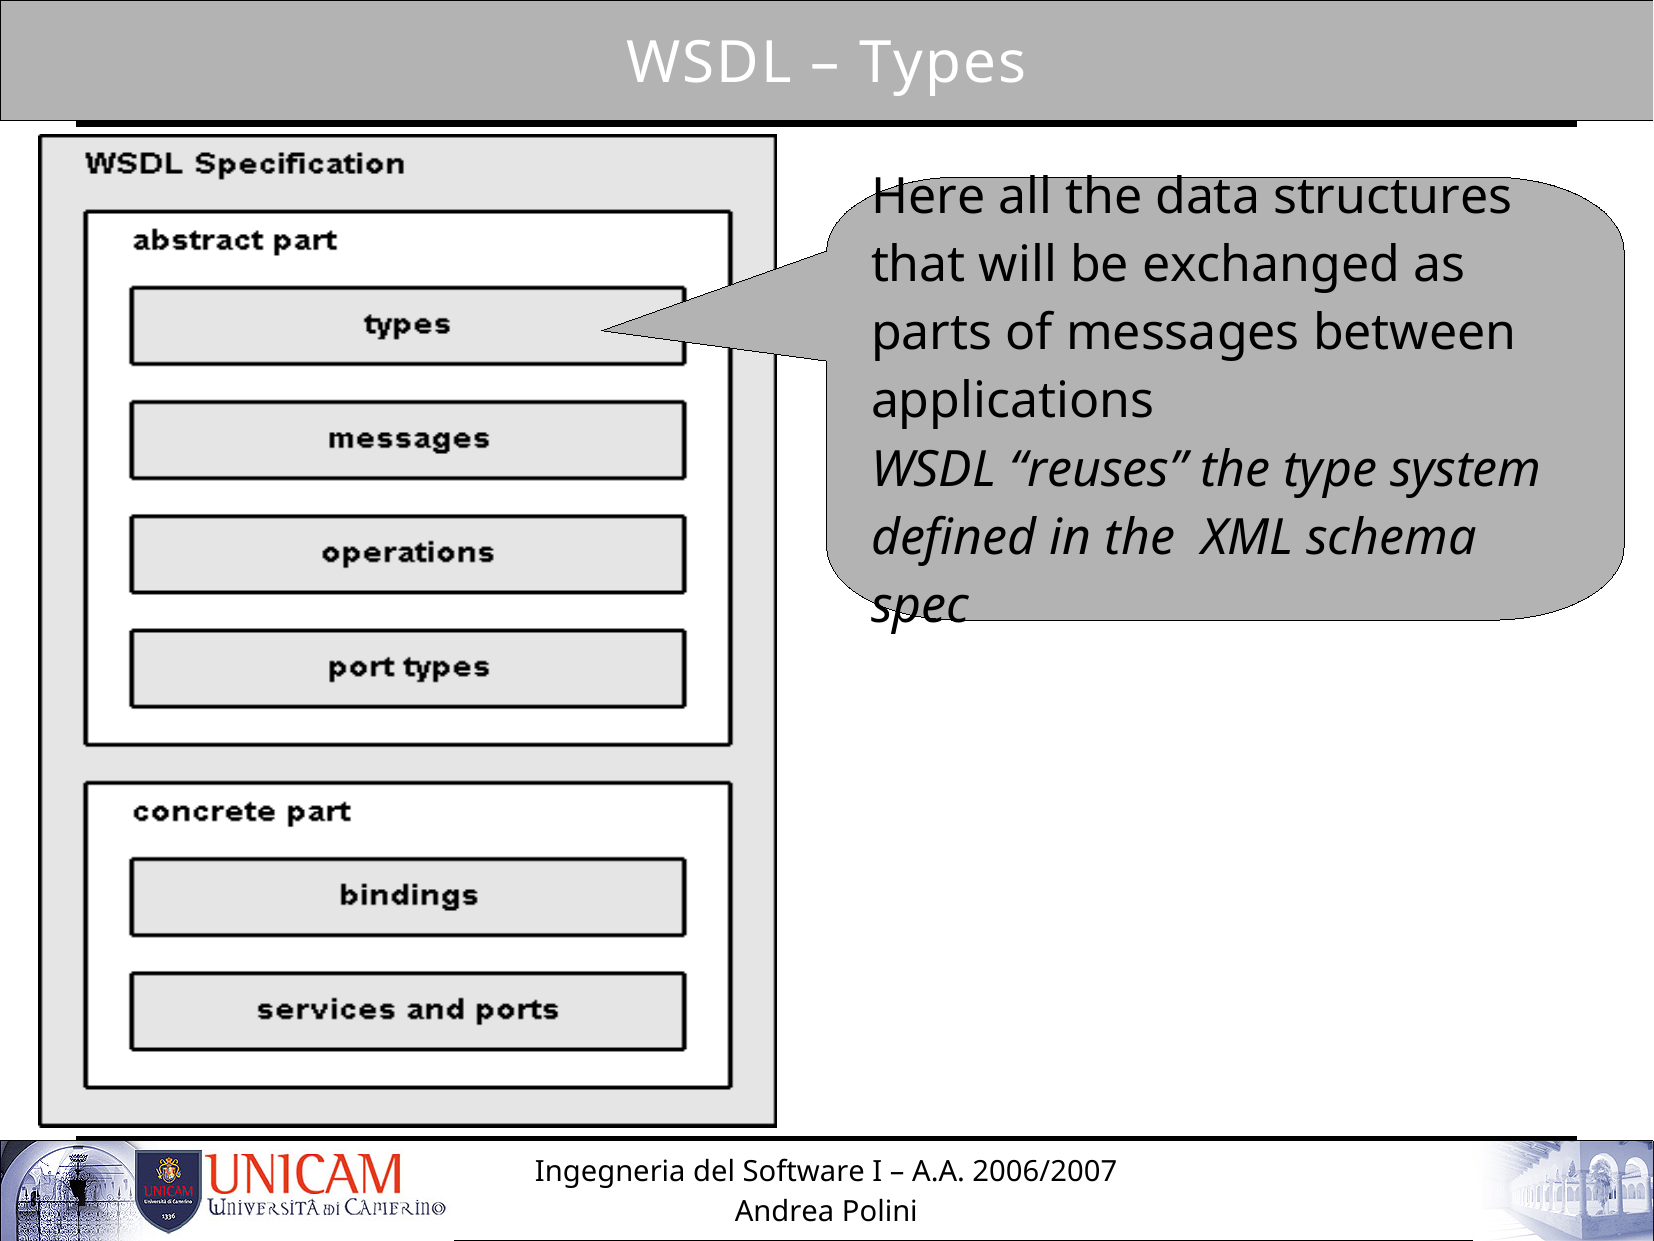

# WSDL – Types
Here all the data structures that will be exchanged as parts of messages between applications
WSDL “reuses” the type system defined in the XML schema spec